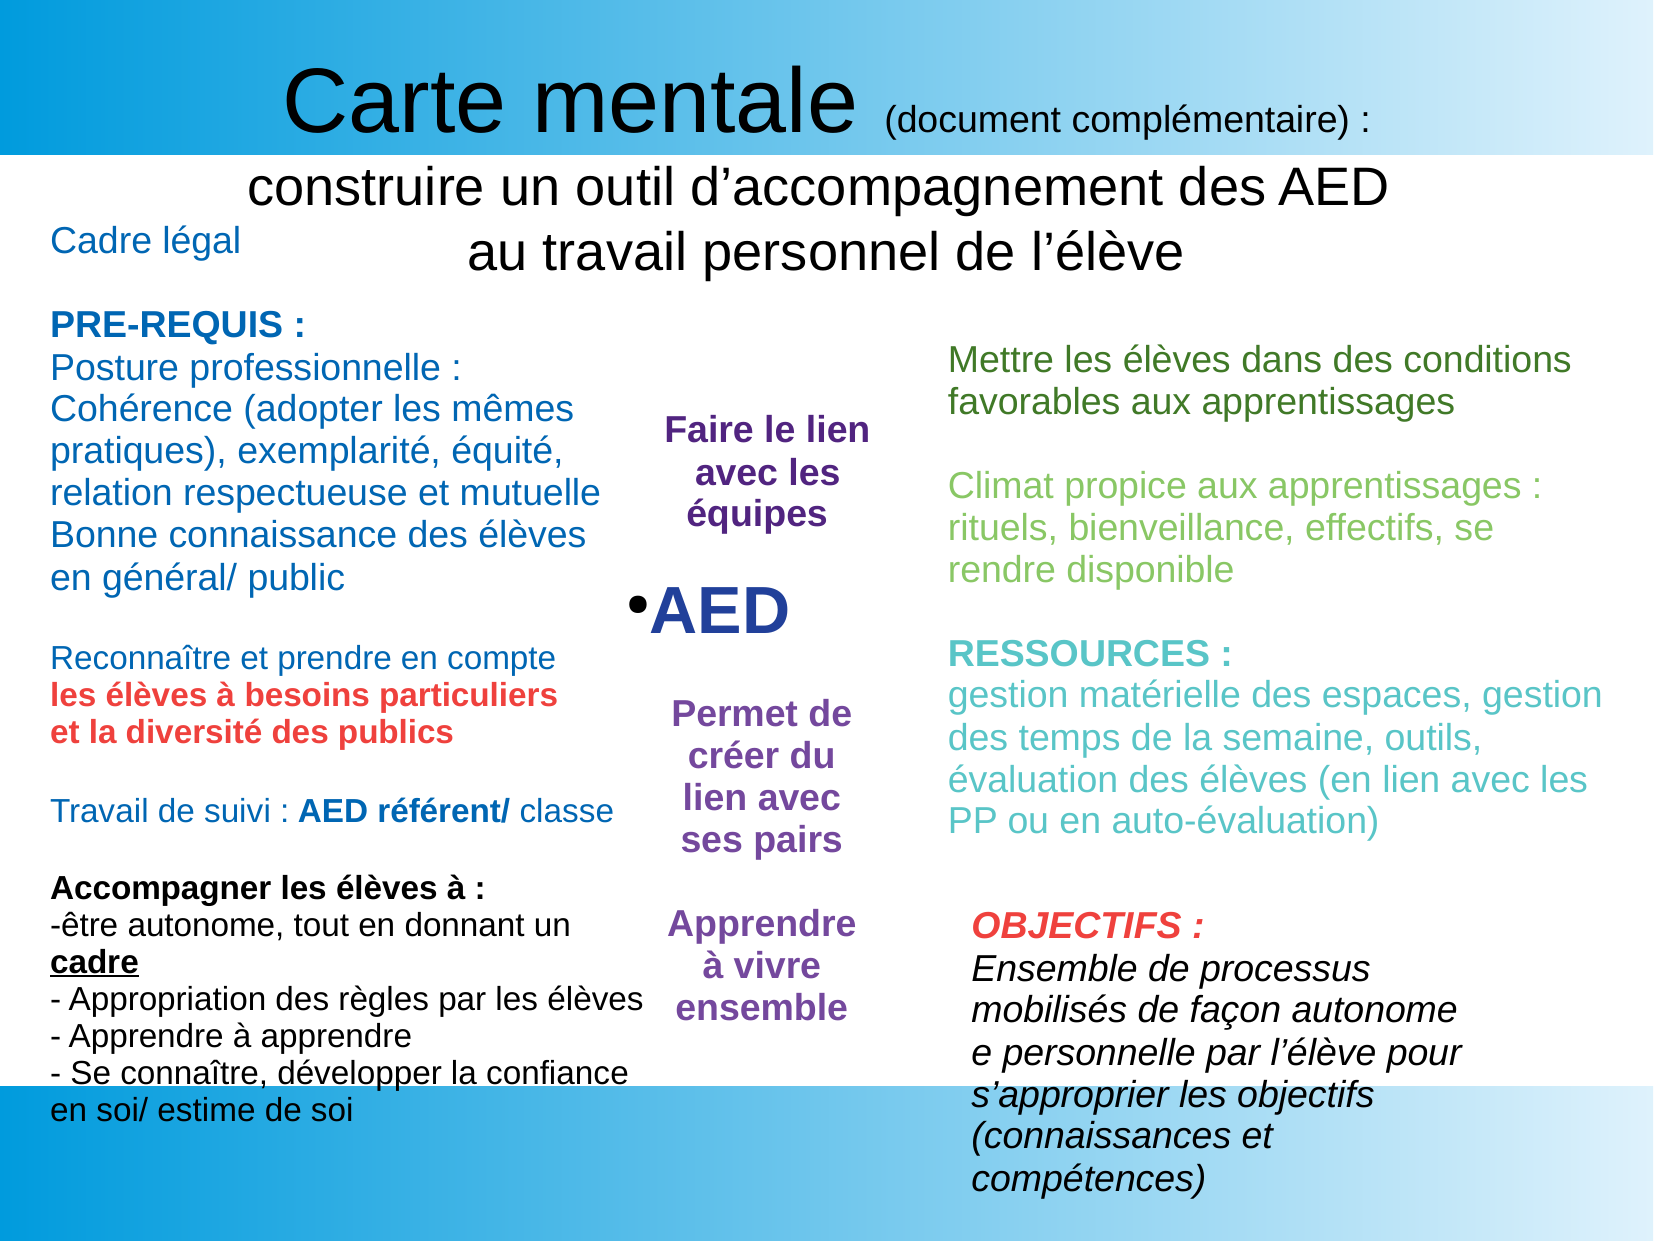

# Carte mentale (document complémentaire) : construire un outil d’accompagnement des AED au travail personnel de l’élève
Cadre légal
PRE-REQUIS :
Posture professionnelle :
Cohérence (adopter les mêmes pratiques), exemplarité, équité, relation respectueuse et mutuelle
Bonne connaissance des élèves en général/ public
Reconnaître et prendre en compte
les élèves à besoins particuliers
et la diversité des publics
Travail de suivi : AED référent/ classe
Mettre les élèves dans des conditions favorables aux apprentissages
Climat propice aux apprentissages : rituels, bienveillance, effectifs, se rendre disponible
RESSOURCES :
gestion matérielle des espaces, gestion des temps de la semaine, outils, évaluation des élèves (en lien avec les PP ou en auto-évaluation)
Faire le lien avec les équipes
AED
Permet de créer du lien avec ses pairs
Apprendre à vivre ensemble
Accompagner les élèves à :
-être autonome, tout en donnant un cadre
- Appropriation des règles par les élèves
- Apprendre à apprendre
- Se connaître, développer la confiance en soi/ estime de soi
OBJECTIFS :
Ensemble de processus mobilisés de façon autonome e personnelle par l’élève pour s’approprier les objectifs (connaissances et compétences)